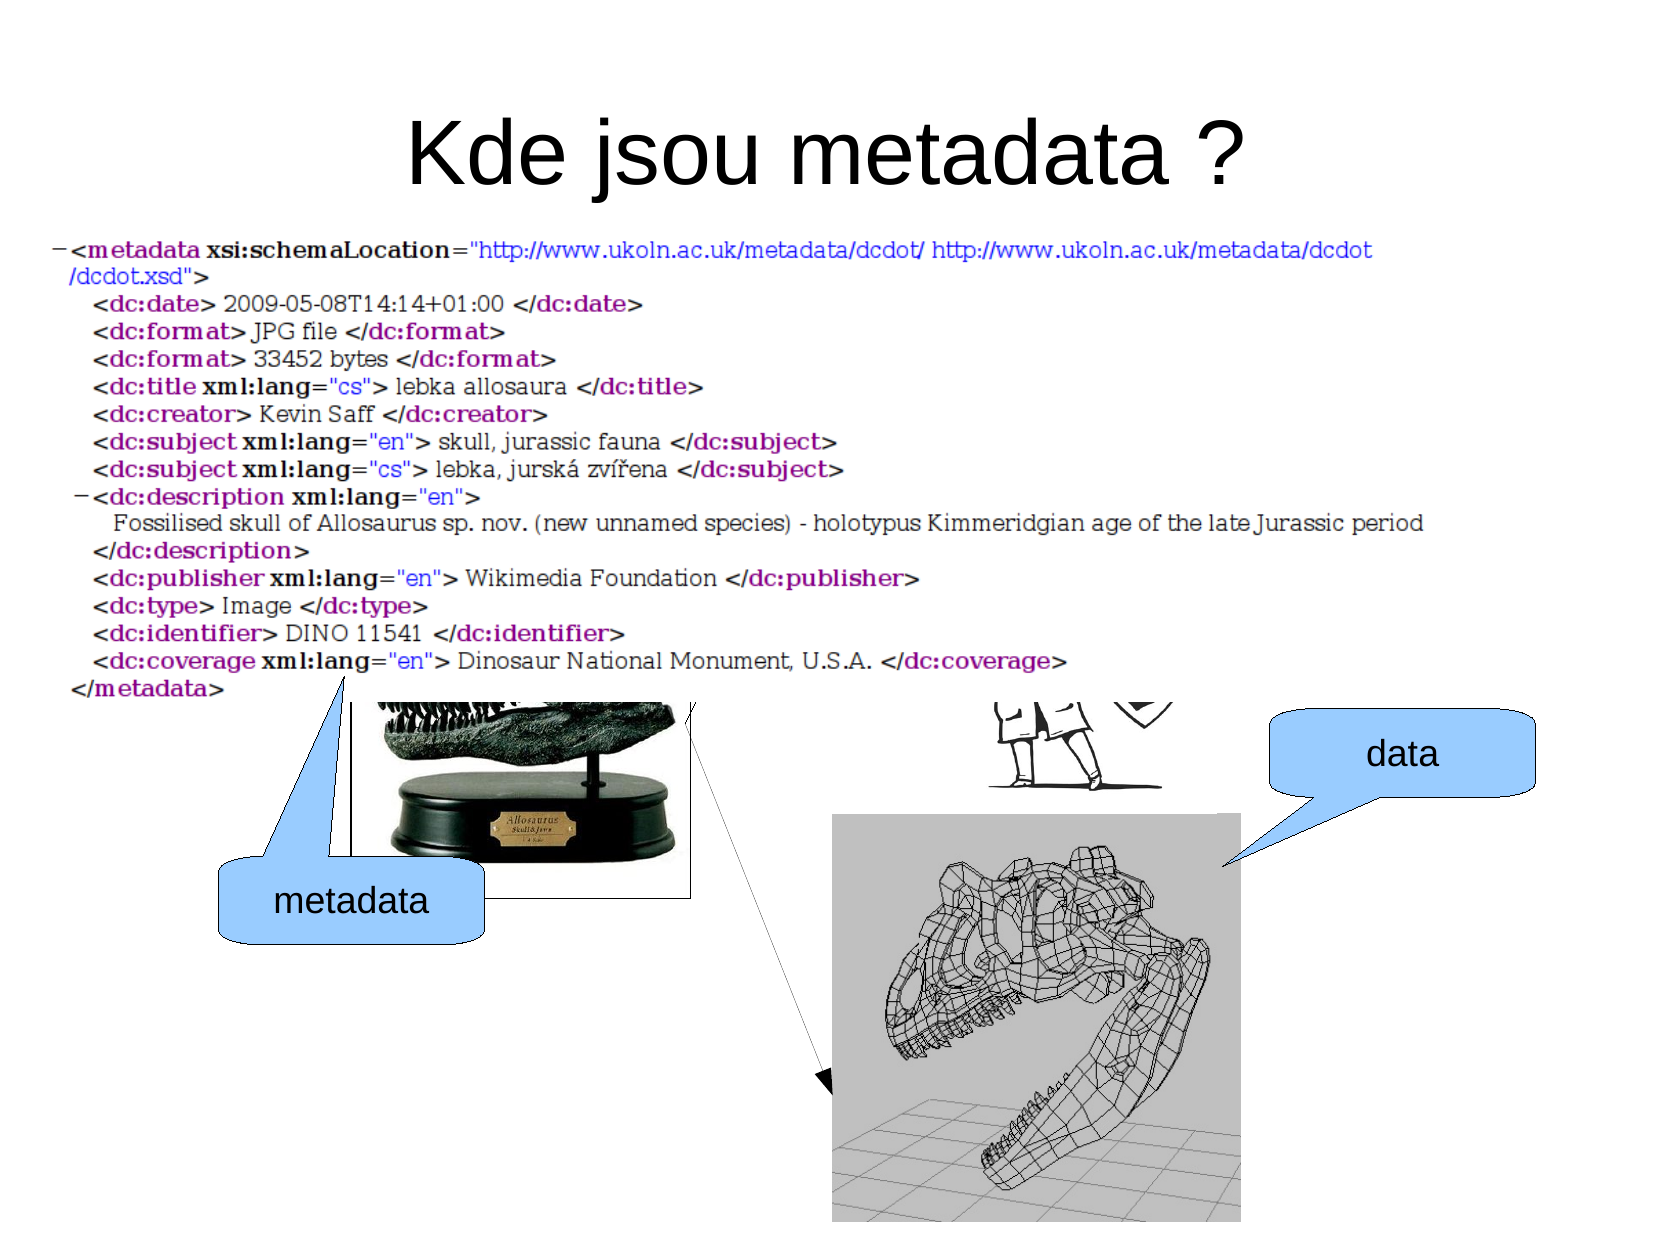

# Kde jsou metadata ?
metadata
data